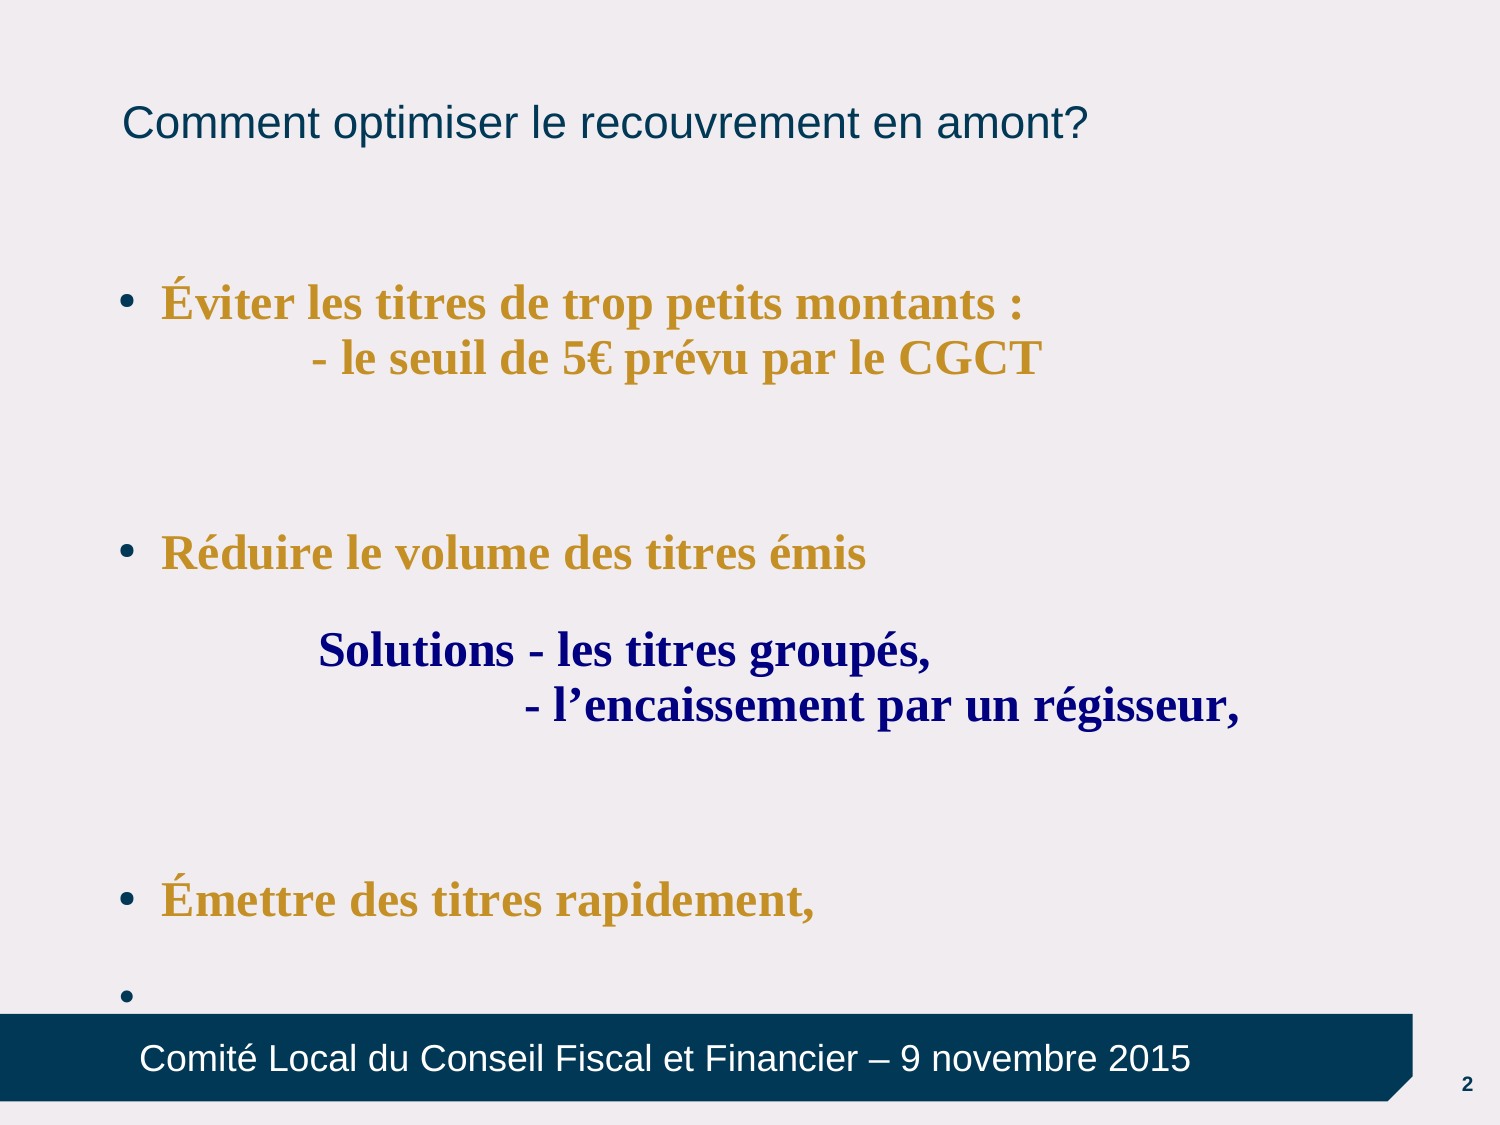

# Comment optimiser le recouvrement en amont?
Éviter les titres de trop petits montants :
 - le seuil de 5€ prévu par le CGCT
Réduire le volume des titres émis
 Solutions - les titres groupés,
		 - l’encaissement par un régisseur,
Émettre des titres rapidement,